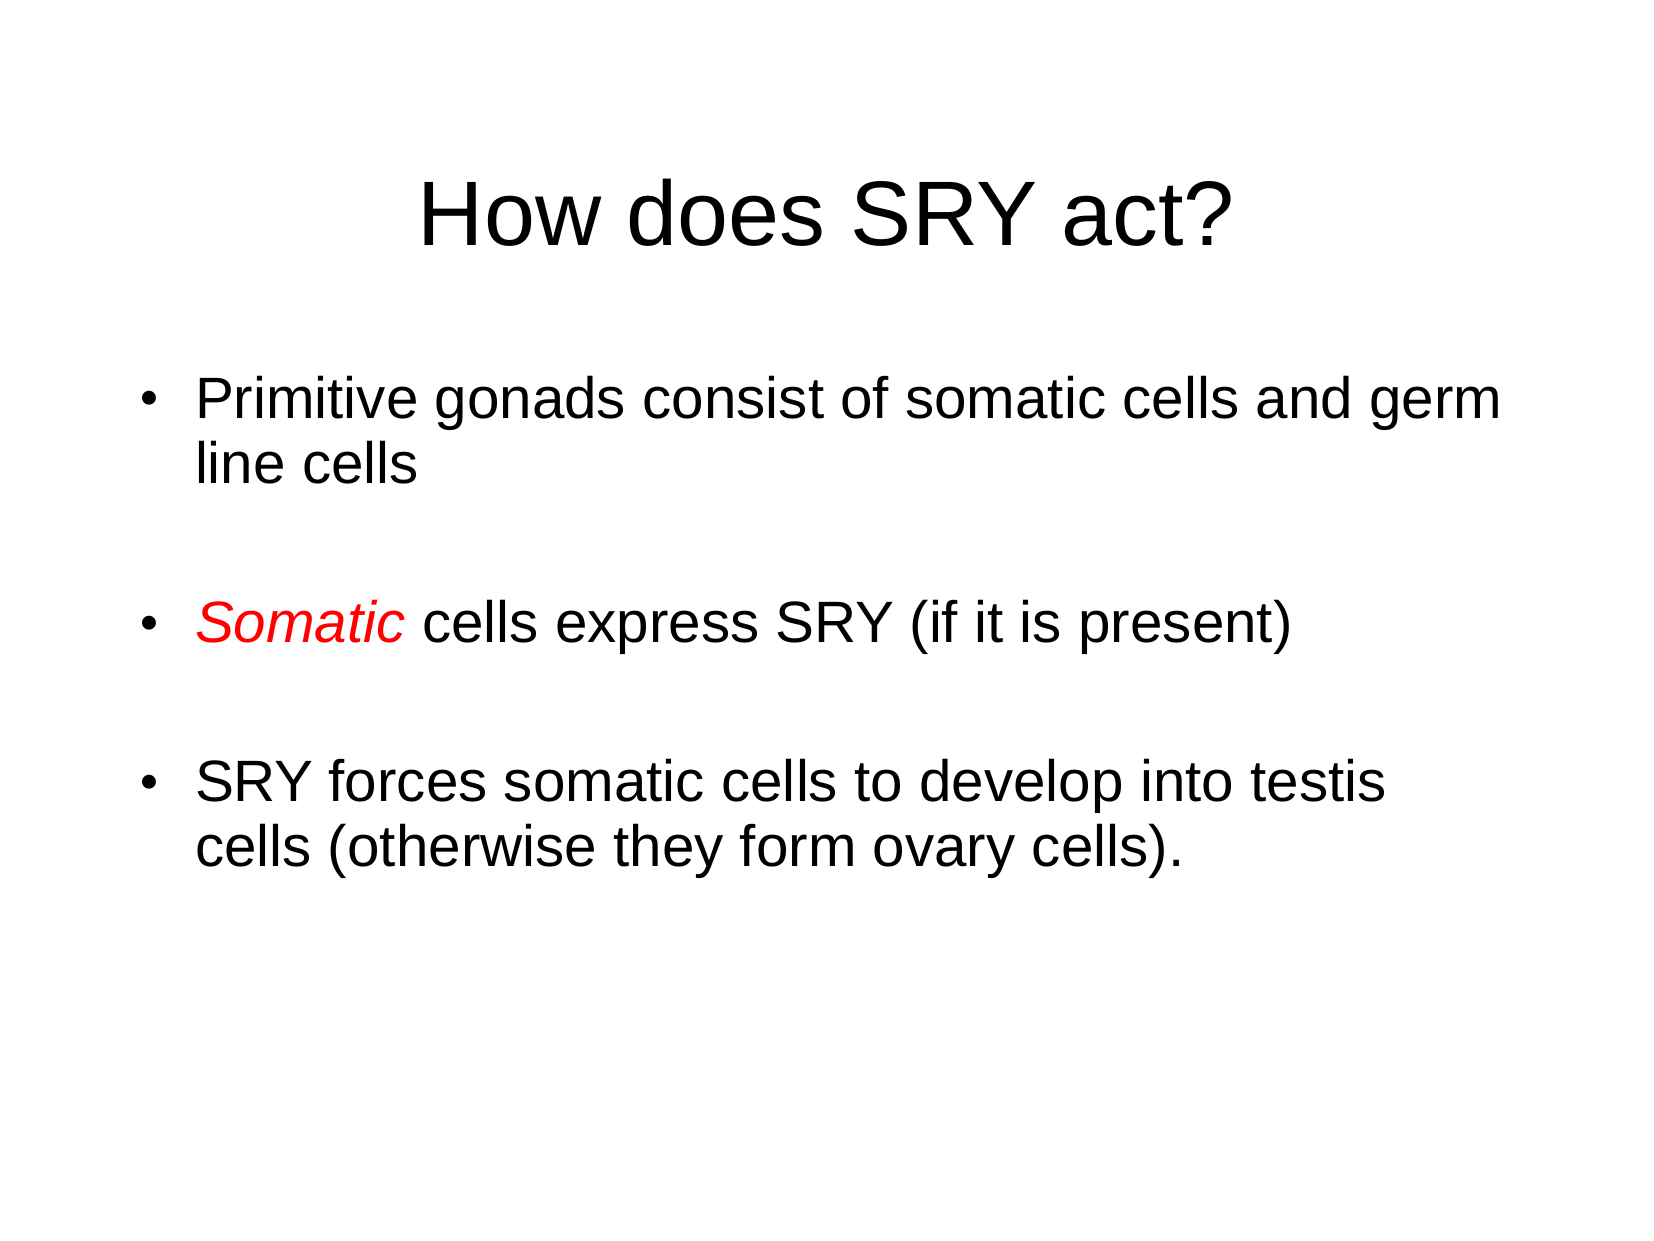

# How does SRY act?
Primitive gonads consist of somatic cells and germ line cells
Somatic cells express SRY (if it is present)
SRY forces somatic cells to develop into testis cells (otherwise they form ovary cells).